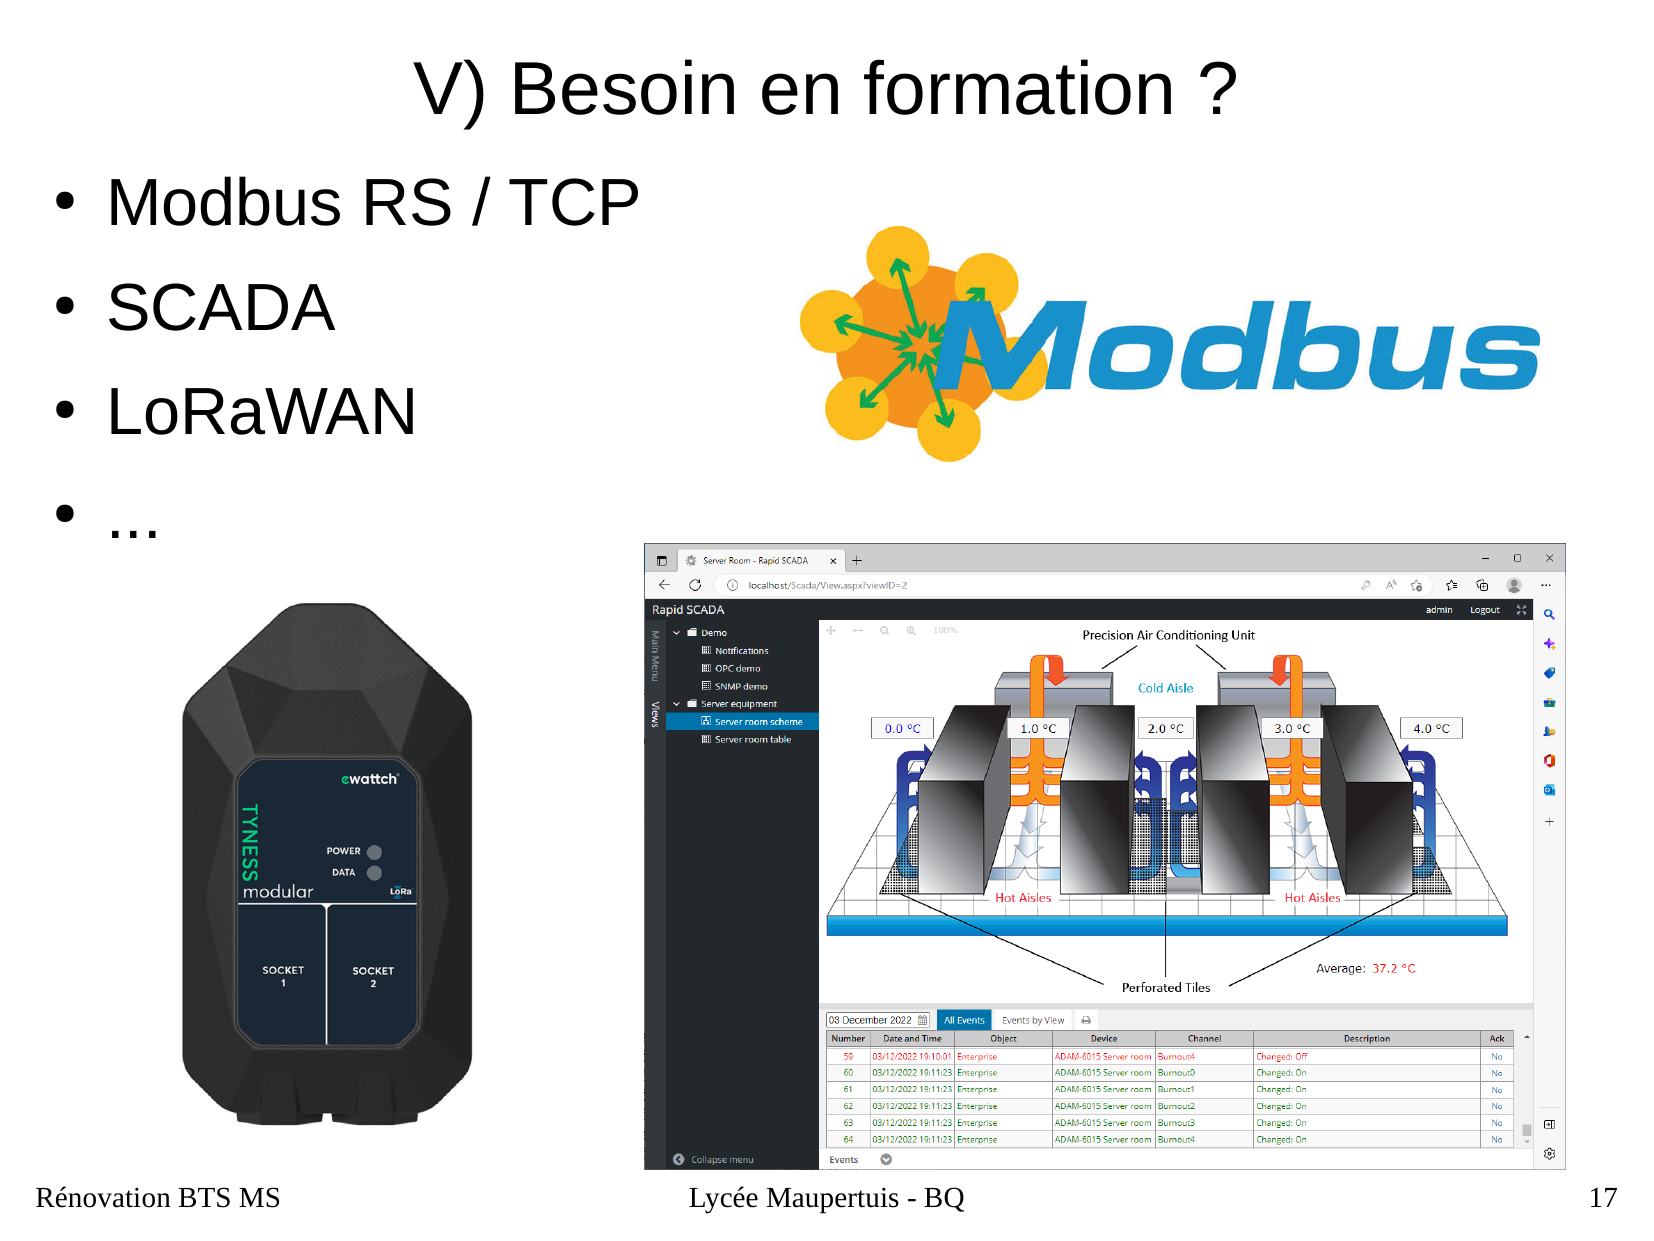

# V) Besoin en formation ?
Modbus RS / TCP
SCADA
LoRaWAN
...
Rénovation BTS MS
Lycée Maupertuis - BQ
17